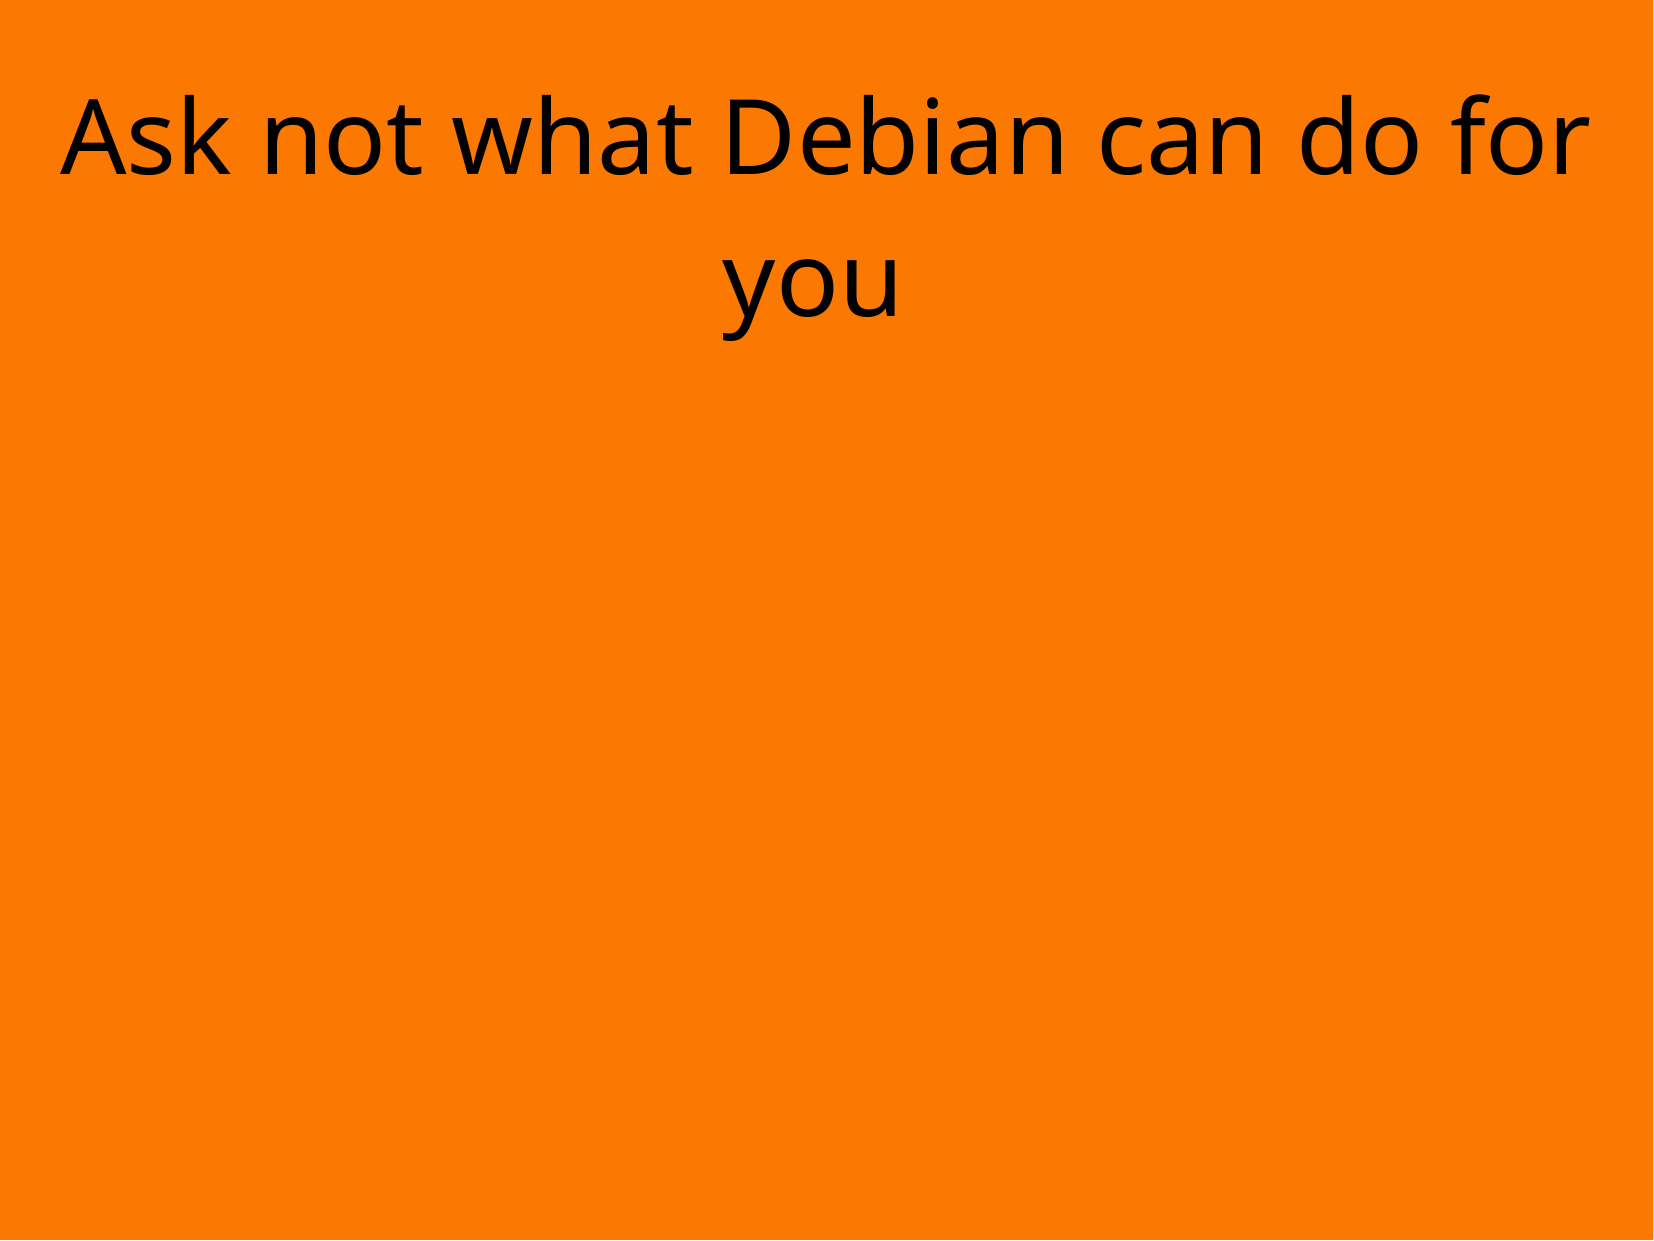

Ask not what Debian can do for you